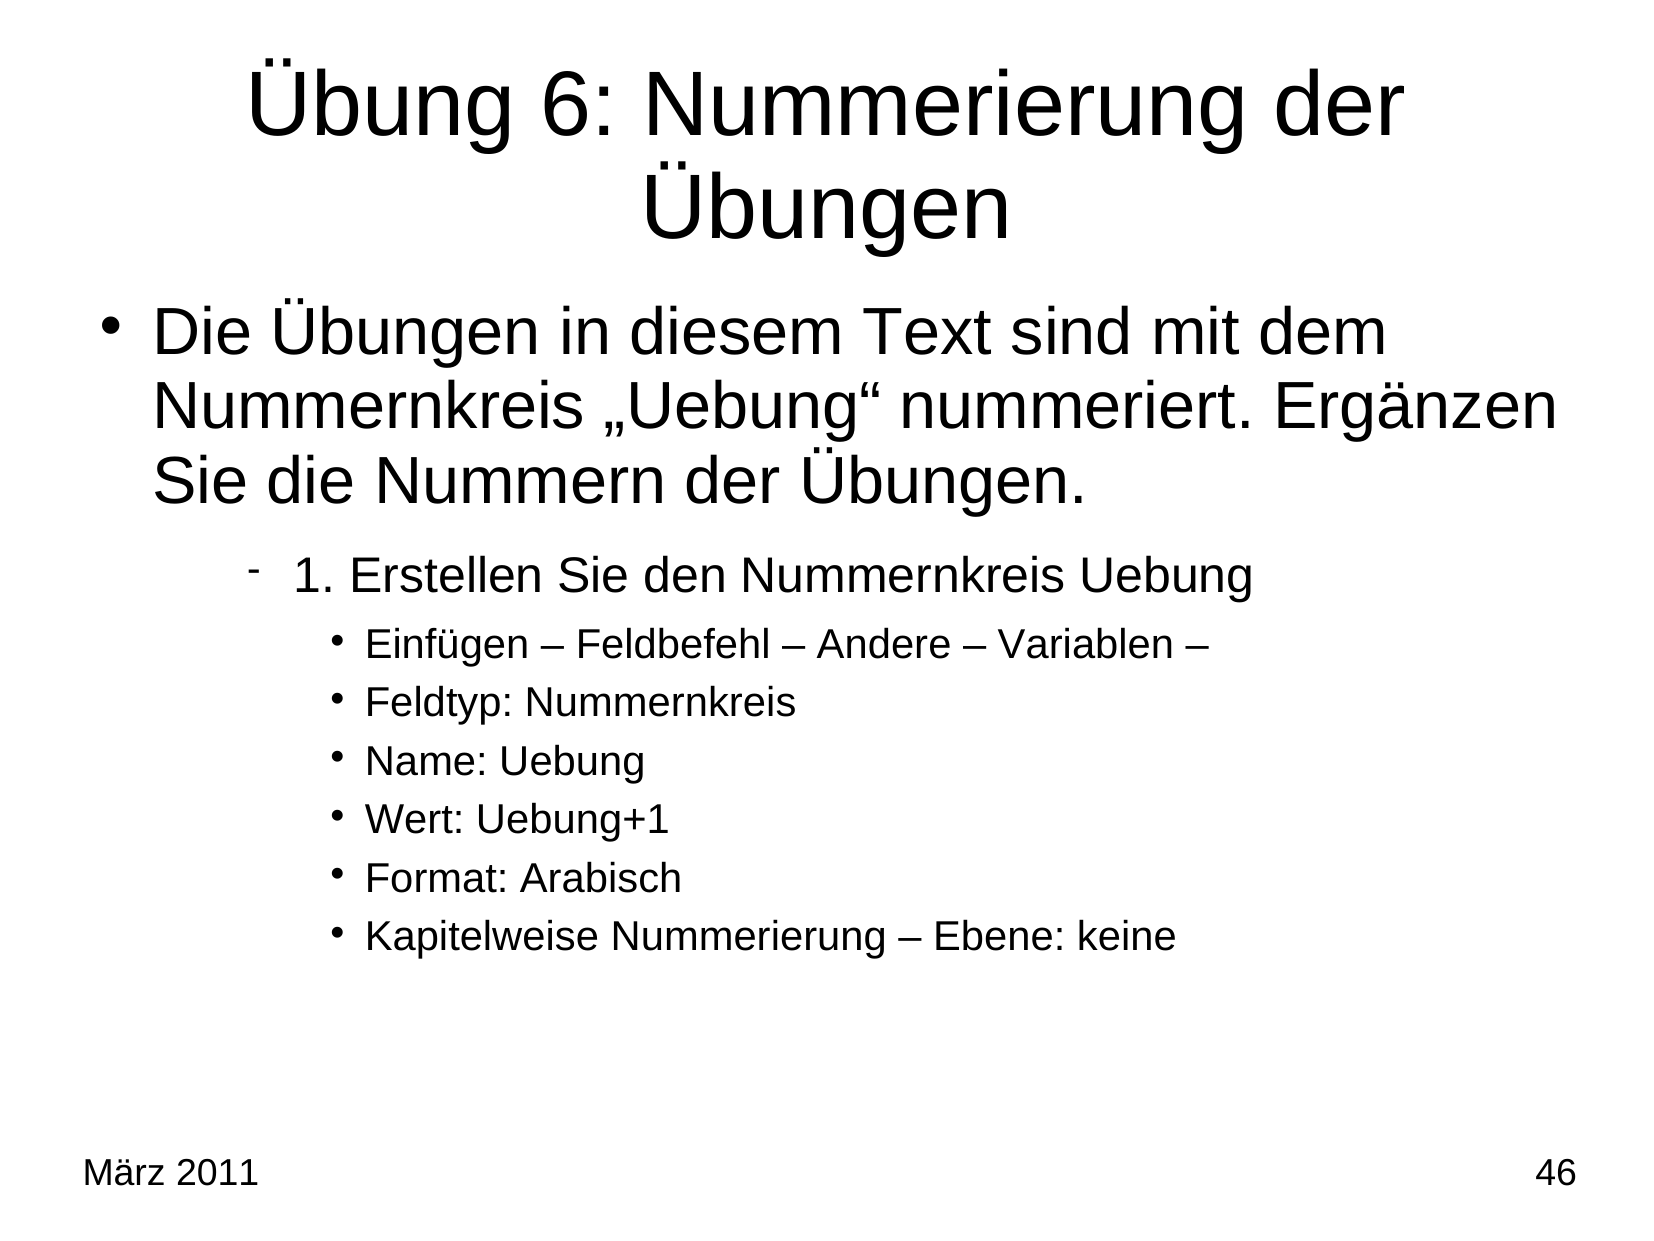

# Übung 6: Nummerierung der Übungen
Die Übungen in diesem Text sind mit dem Nummernkreis „Uebung“ nummeriert. Ergänzen Sie die Nummern der Übungen.
1. Erstellen Sie den Nummernkreis Uebung
Einfügen – Feldbefehl – Andere – Variablen –
Feldtyp: Nummernkreis
Name: Uebung
Wert: Uebung+1
Format: Arabisch
Kapitelweise Nummerierung – Ebene: keine
März 2011
46